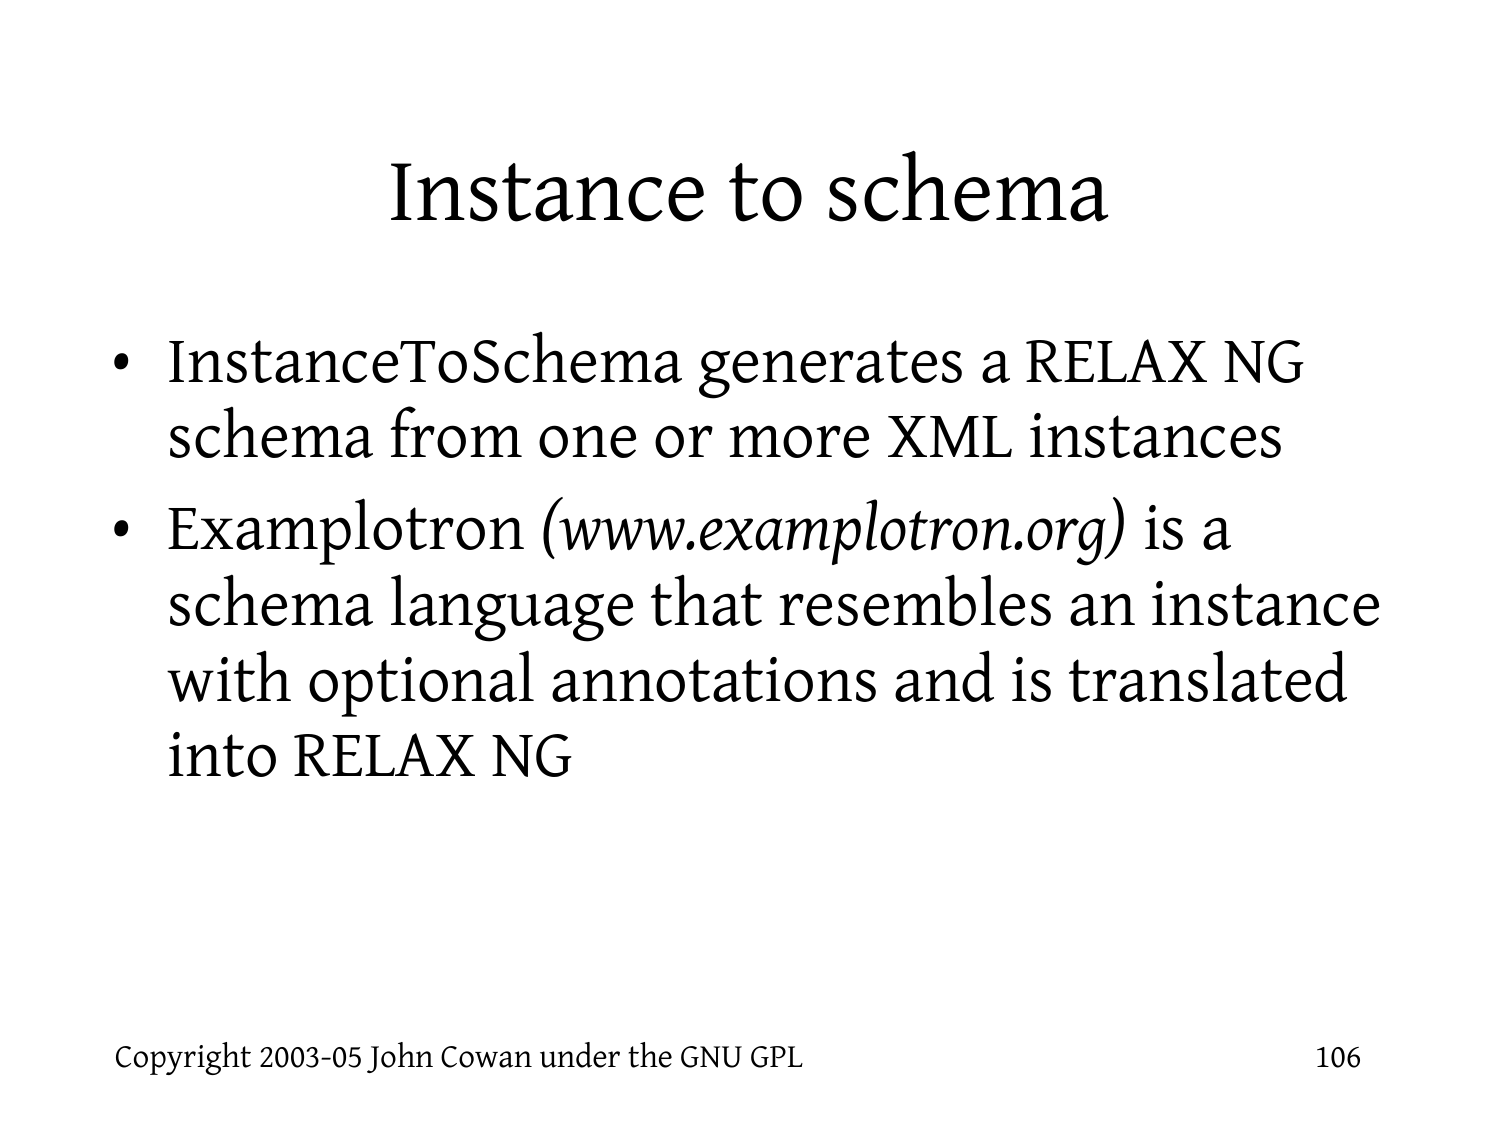

# Instance to schema
InstanceToSchema generates a RELAX NG schema from one or more XML instances
Examplotron (www.examplotron.org) is a schema language that resembles an instance with optional annotations and is translated into RELAX NG